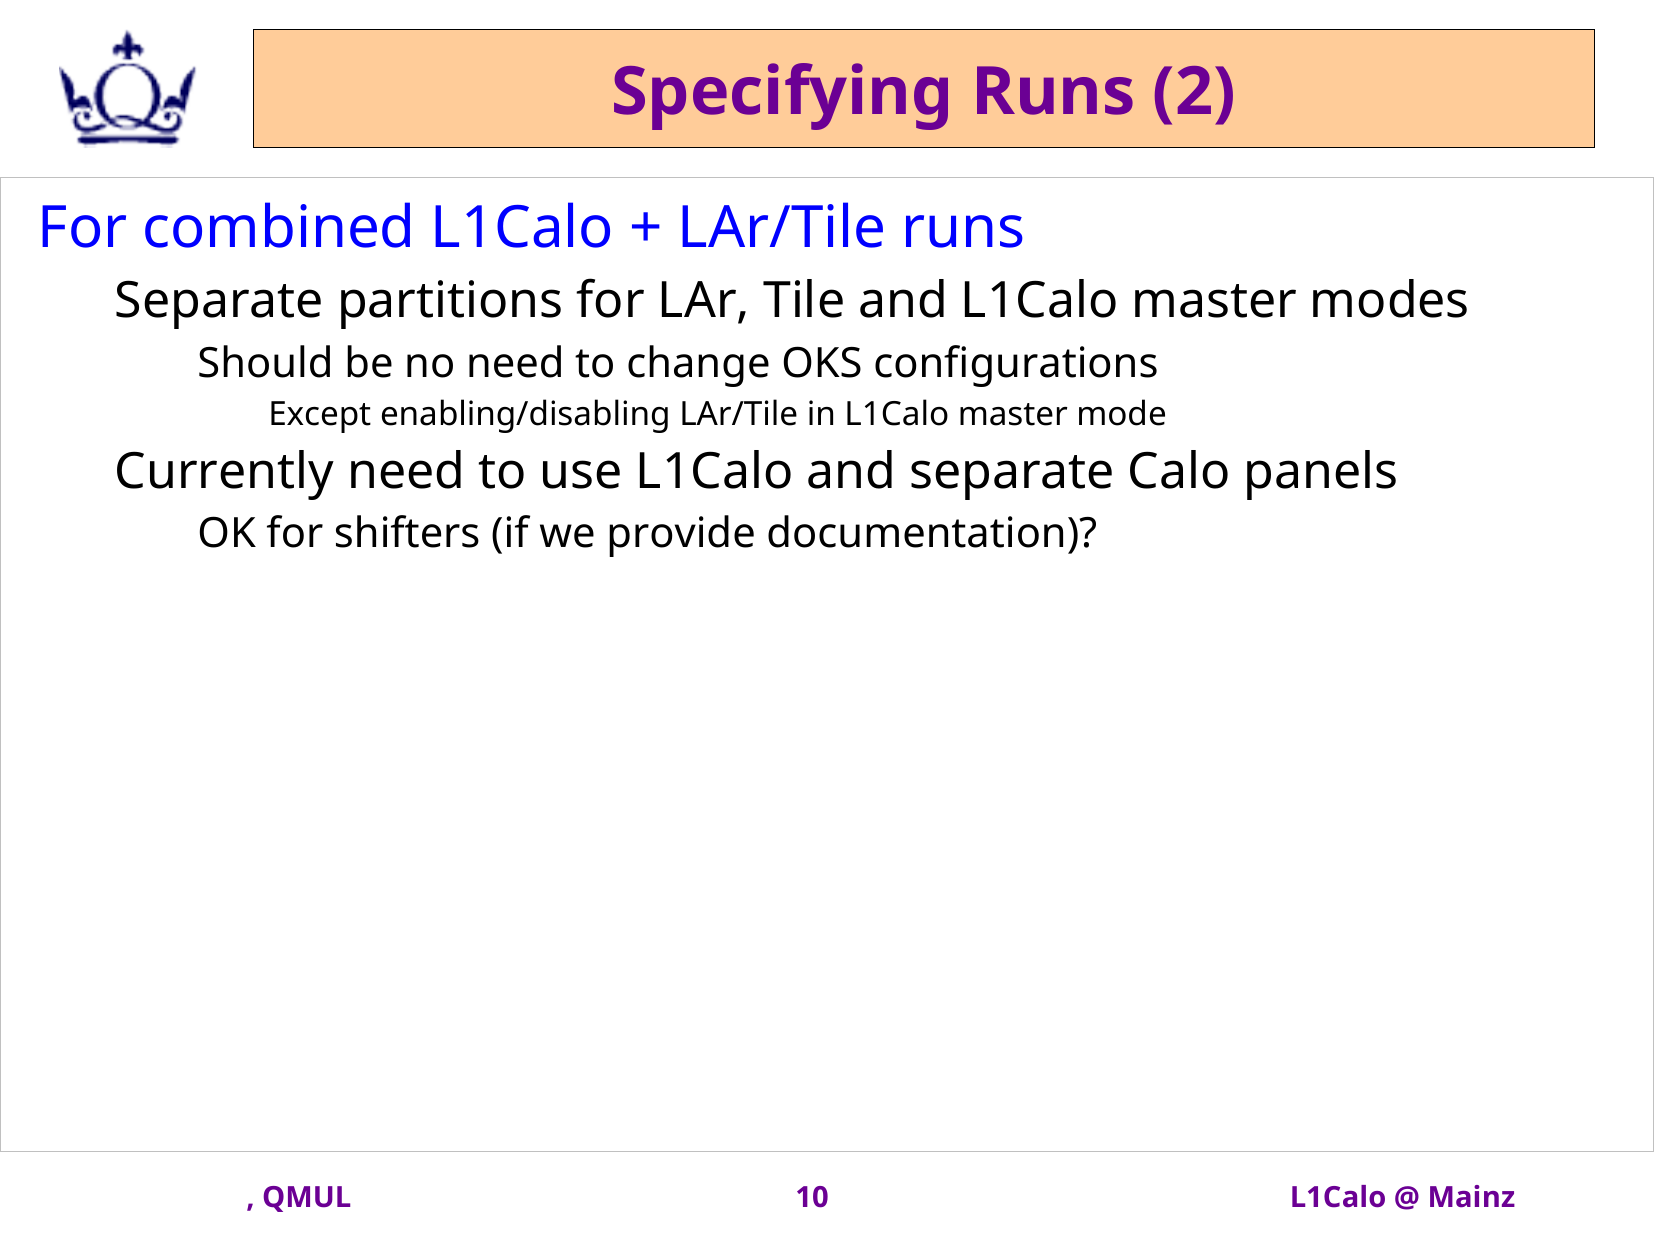

# Specifying Runs (2)
For combined L1Calo + LAr/Tile runs
Separate partitions for LAr, Tile and L1Calo master modes
Should be no need to change OKS configurations
Except enabling/disabling LAr/Tile in L1Calo master mode
Currently need to use L1Calo and separate Calo panels
OK for shifters (if we provide documentation)?